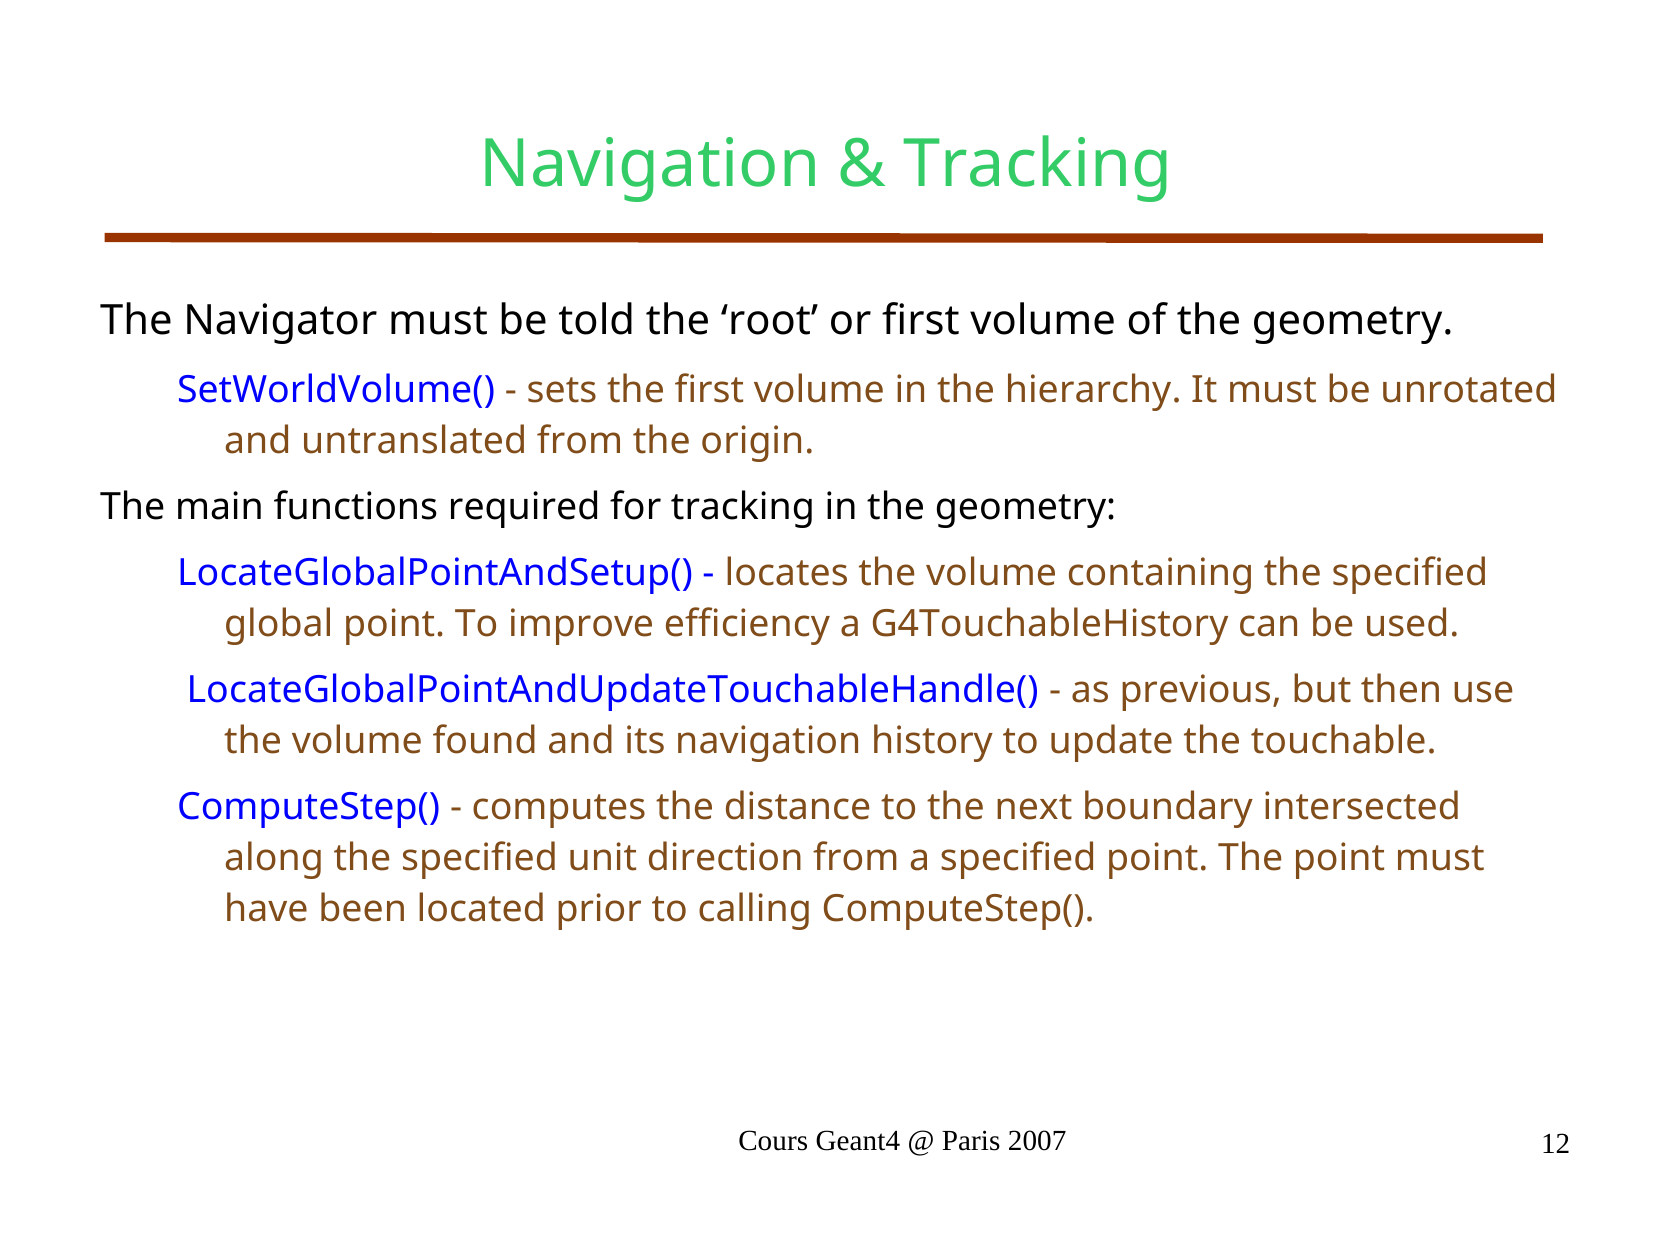

# Navigation & Tracking
The Navigator must be told the ‘root’ or first volume of the geometry.
SetWorldVolume() - sets the first volume in the hierarchy. It must be unrotated and untranslated from the origin.
The main functions required for tracking in the geometry:
LocateGlobalPointAndSetup() - locates the volume containing the specified global point. To improve efficiency a G4TouchableHistory can be used.
 LocateGlobalPointAndUpdateTouchableHandle() - as previous, but then use the volume found and its navigation history to update the touchable.
ComputeStep() - computes the distance to the next boundary intersected along the specified unit direction from a specified point. The point must have been located prior to calling ComputeStep().
Cours Geant4 @ Paris 2007
12